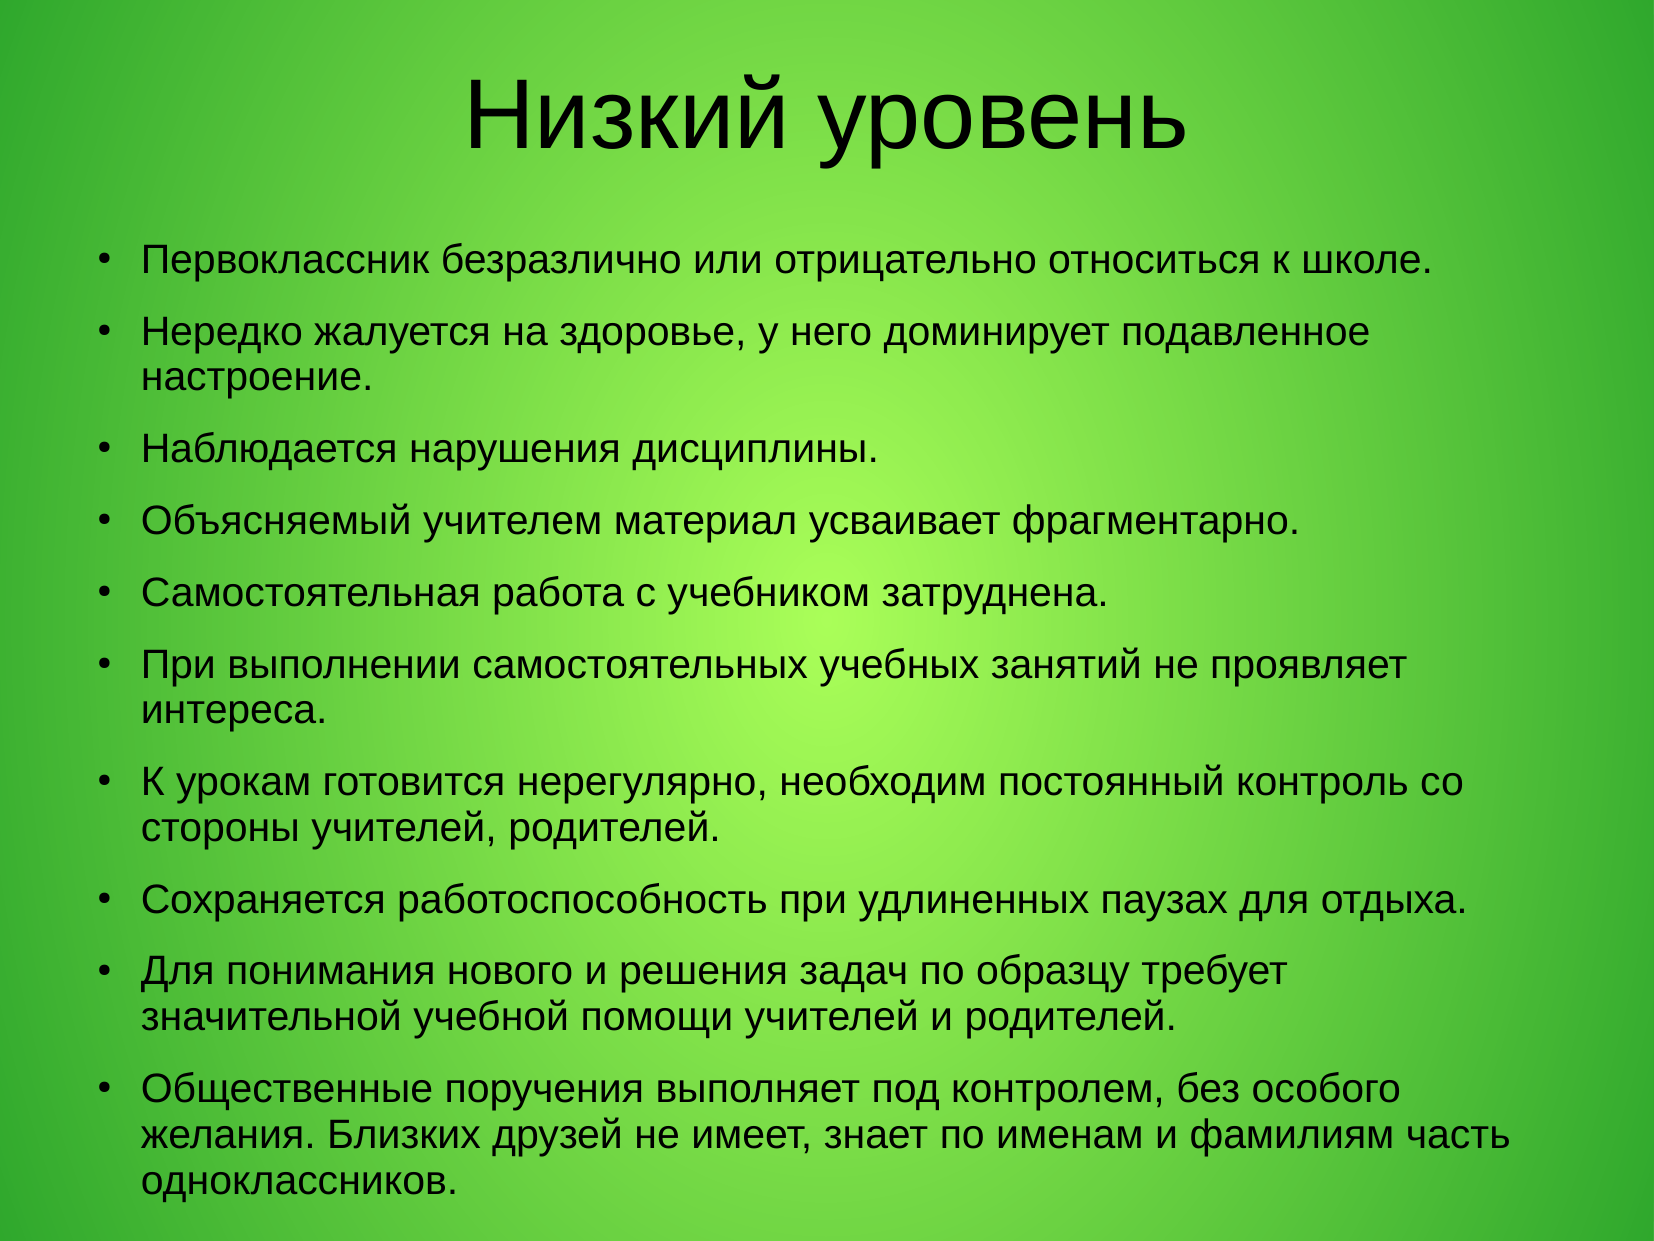

# Низкий уровень
Первоклассник безразлично или отрицательно относиться к школе.
Нередко жалуется на здоровье, у него доминирует подавленное настроение.
Наблюдается нарушения дисциплины.
Объясняемый учителем материал усваивает фрагментарно.
Самостоятельная работа с учебником затруднена.
При выполнении самостоятельных учебных занятий не проявляет интереса.
К урокам готовится нерегулярно, необходим постоянный контроль со стороны учителей, родителей.
Сохраняется работоспособность при удлиненных паузах для отдыха.
Для понимания нового и решения задач по образцу требует значительной учебной помощи учителей и родителей.
Общественные поручения выполняет под контролем, без особого желания. Близких друзей не имеет, знает по именам и фамилиям часть одноклассников.